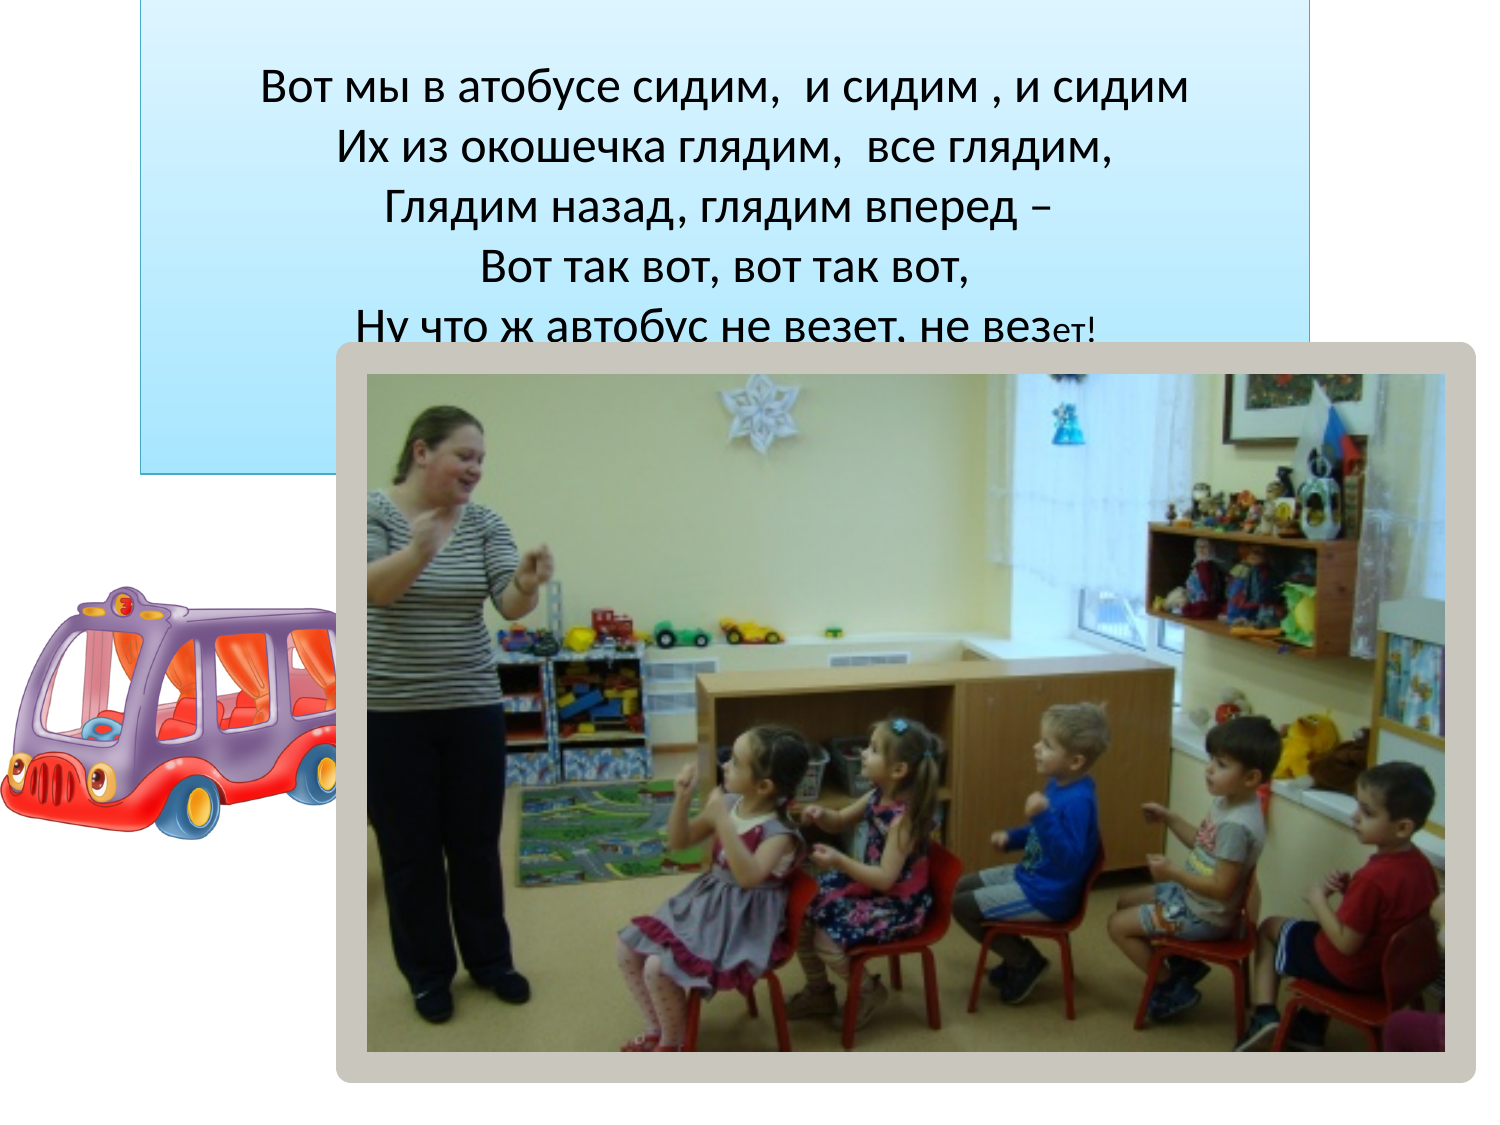

Вот мы в атобусе сидим, и сидим , и сидим
Их из окошечка глядим, все глядим,
Глядим назад, глядим вперед –
Вот так вот, вот так вот,
 Ну что ж автобус не везет, не везет!